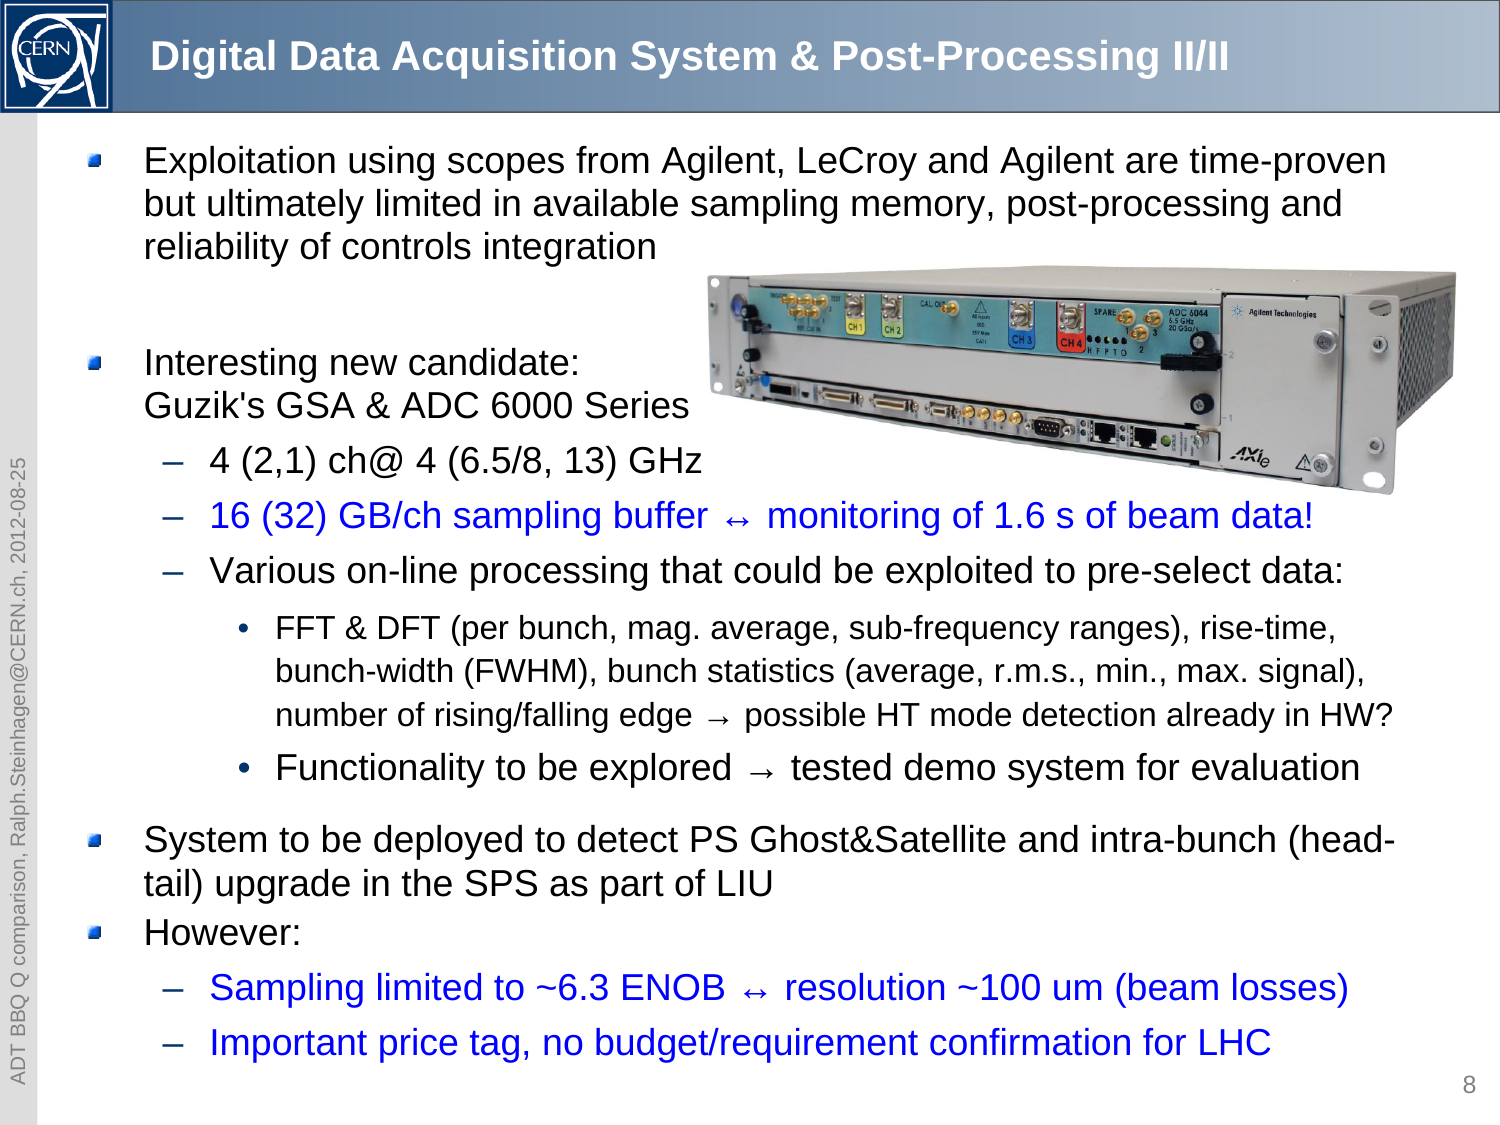

# Digital Data Acquisition System & Post-Processing II/II
Exploitation using scopes from Agilent, LeCroy and Agilent are time-proven but ultimately limited in available sampling memory, post-processing and reliability of controls integration
Interesting new candidate:						Guzik's GSA & ADC 6000 Series
4 (2,1) ch@ 4 (6.5/8, 13) GHz
16 (32) GB/ch sampling buffer ↔ monitoring of 1.6 s of beam data!
Various on-line processing that could be exploited to pre-select data:
FFT & DFT (per bunch, mag. average, sub-frequency ranges), rise-time, bunch-width (FWHM), bunch statistics (average, r.m.s., min., max. signal), number of rising/falling edge → possible HT mode detection already in HW?
Functionality to be explored → tested demo system for evaluation
System to be deployed to detect PS Ghost&Satellite and intra-bunch (head-tail) upgrade in the SPS as part of LIU
However:
Sampling limited to ~6.3 ENOB ↔ resolution ~100 um (beam losses)
Important price tag, no budget/requirement confirmation for LHC